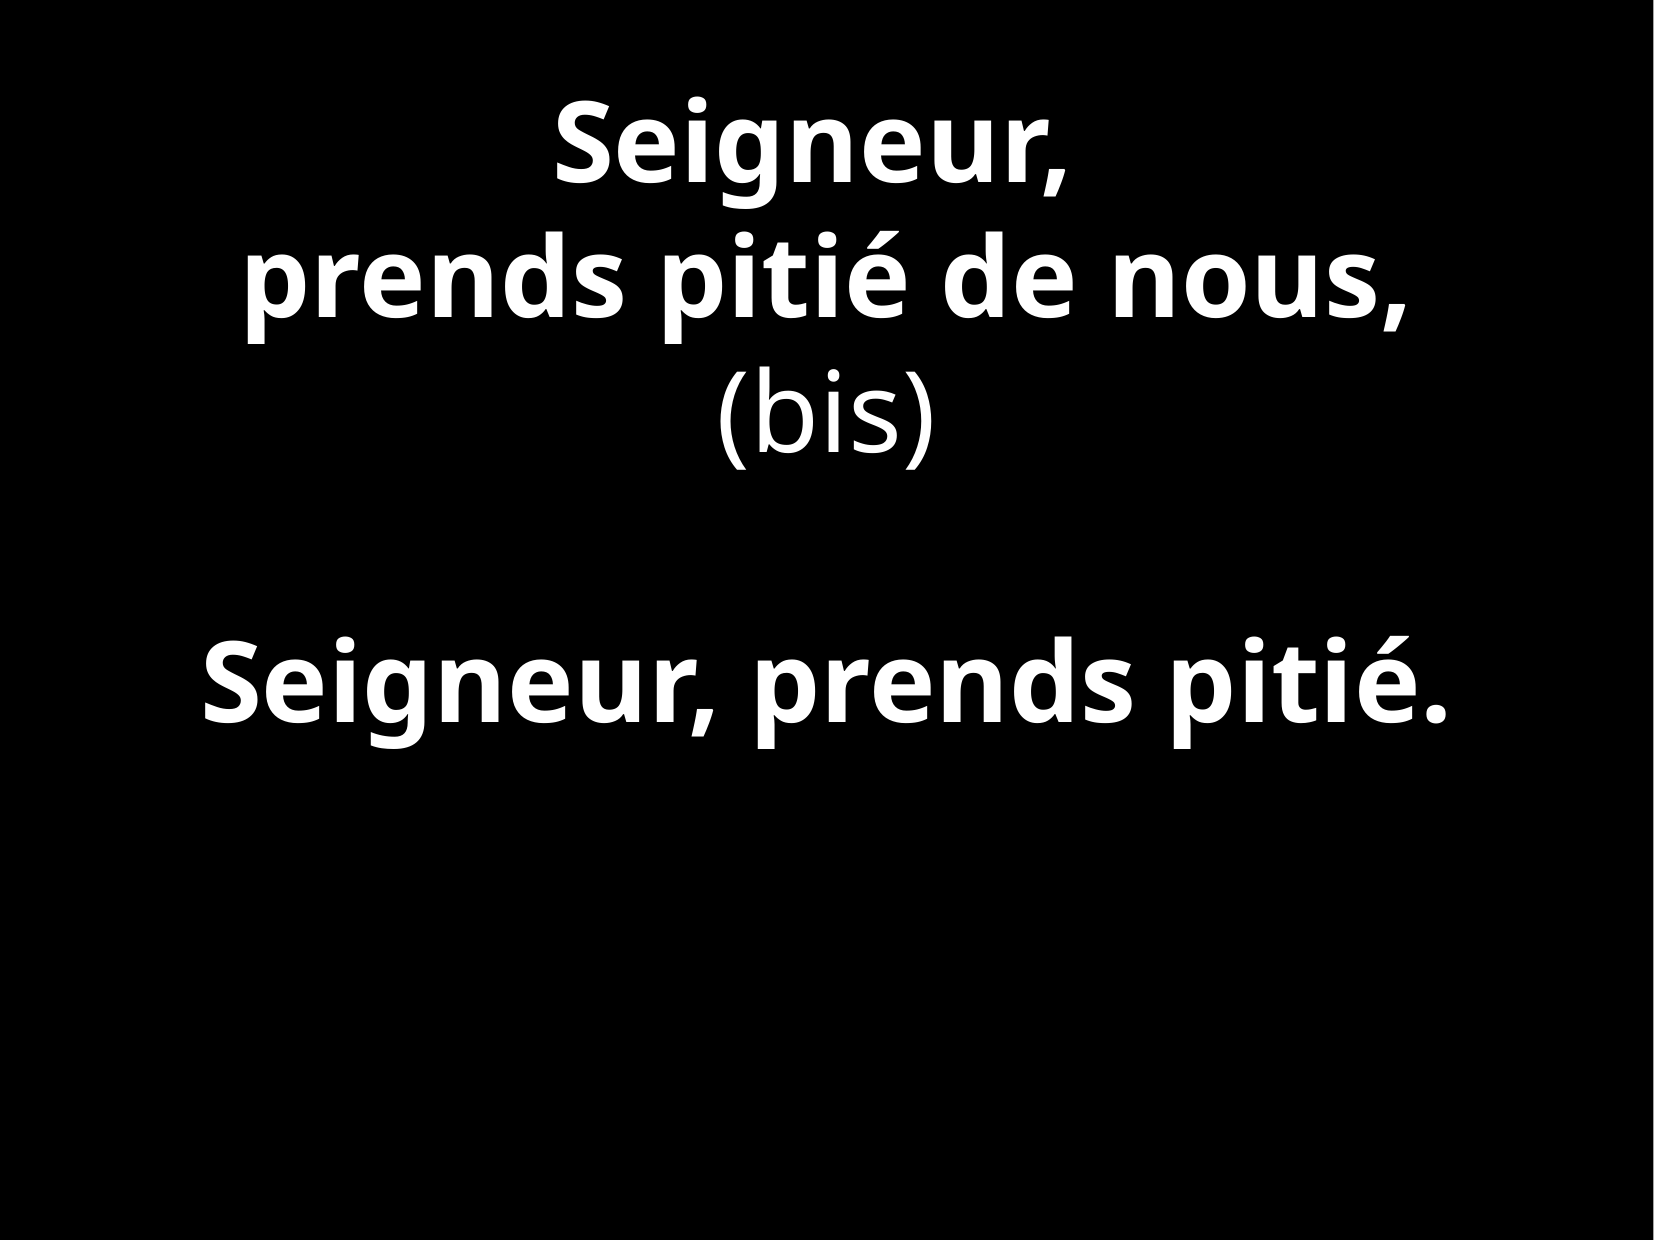

Seigneur,
prends pitié de nous,
(bis)
Seigneur, prends pitié.